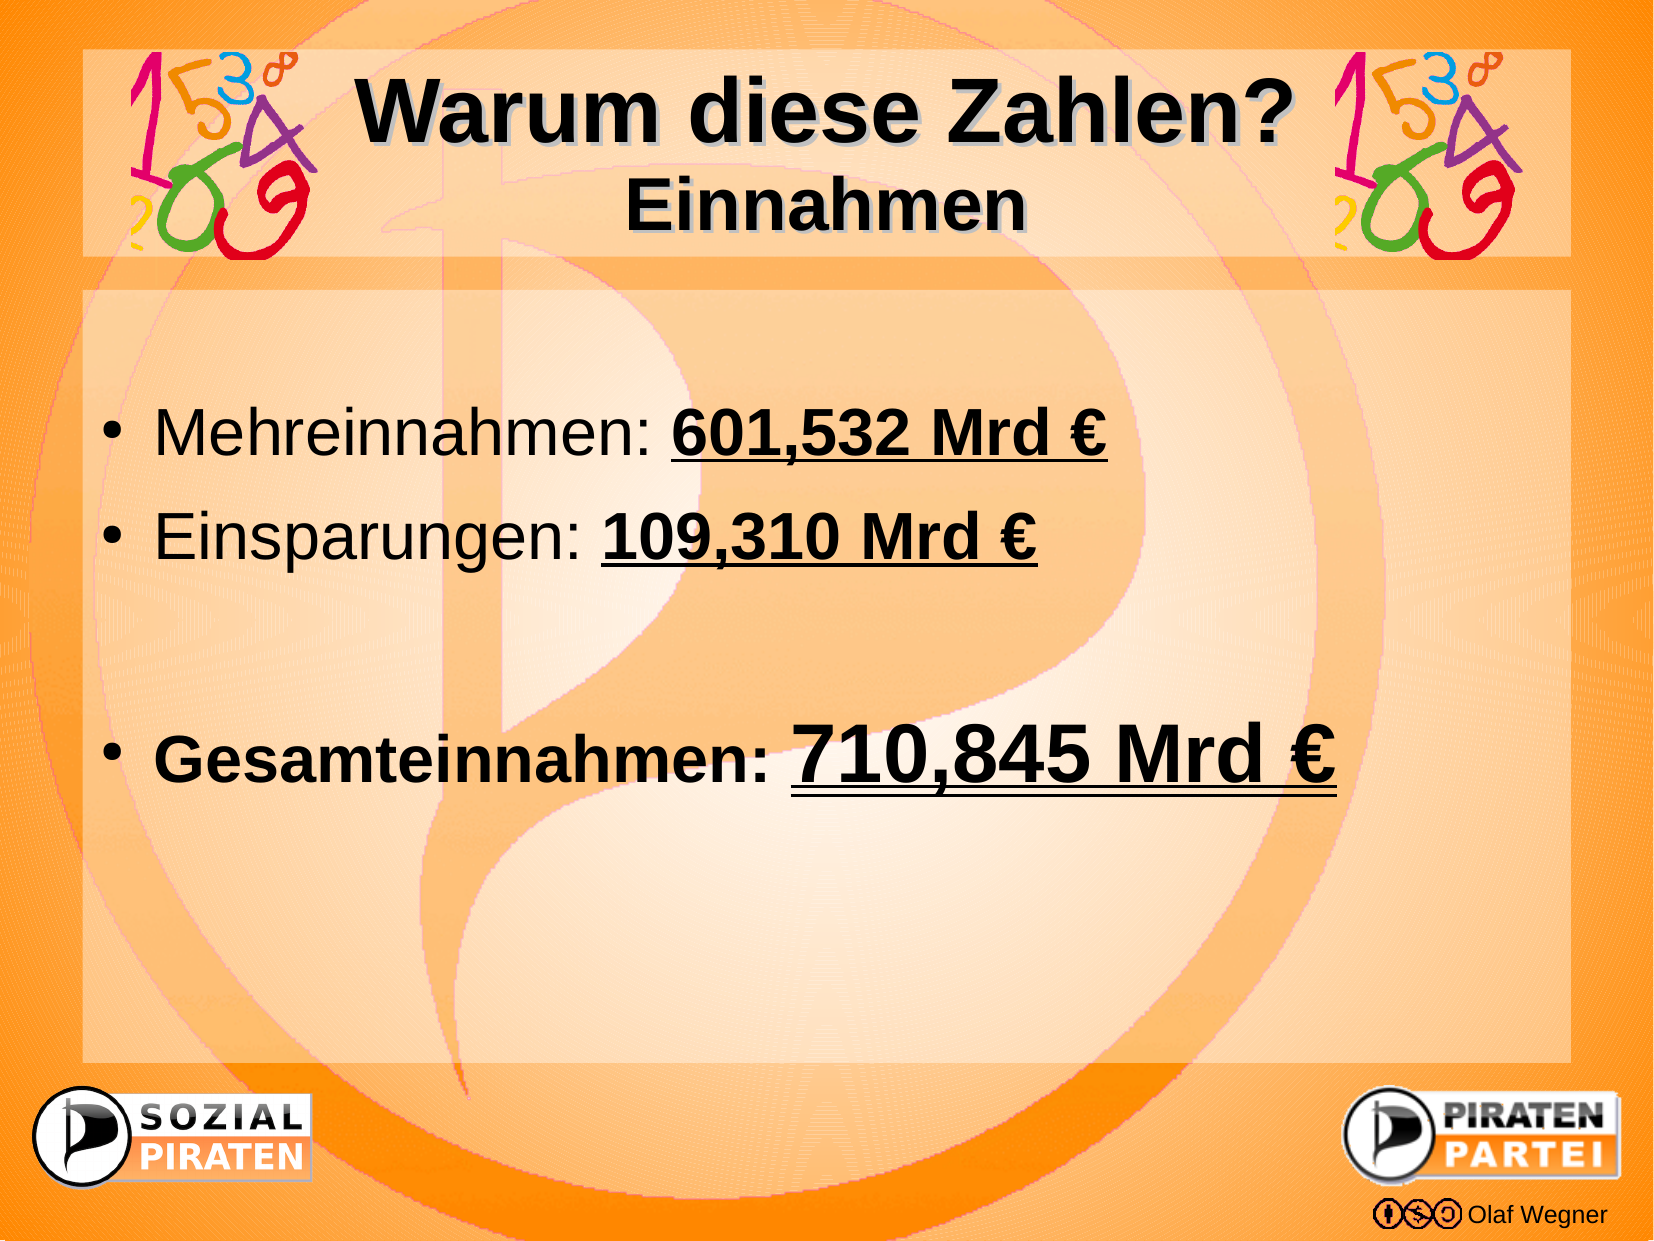

Warum diese Zahlen?
Einnahmen
# Mehreinnahmen: 601,532 Mrd €
Einsparungen: 109,310 Mrd €
Gesamteinnahmen: 710,845 Mrd €
Olaf Wegner